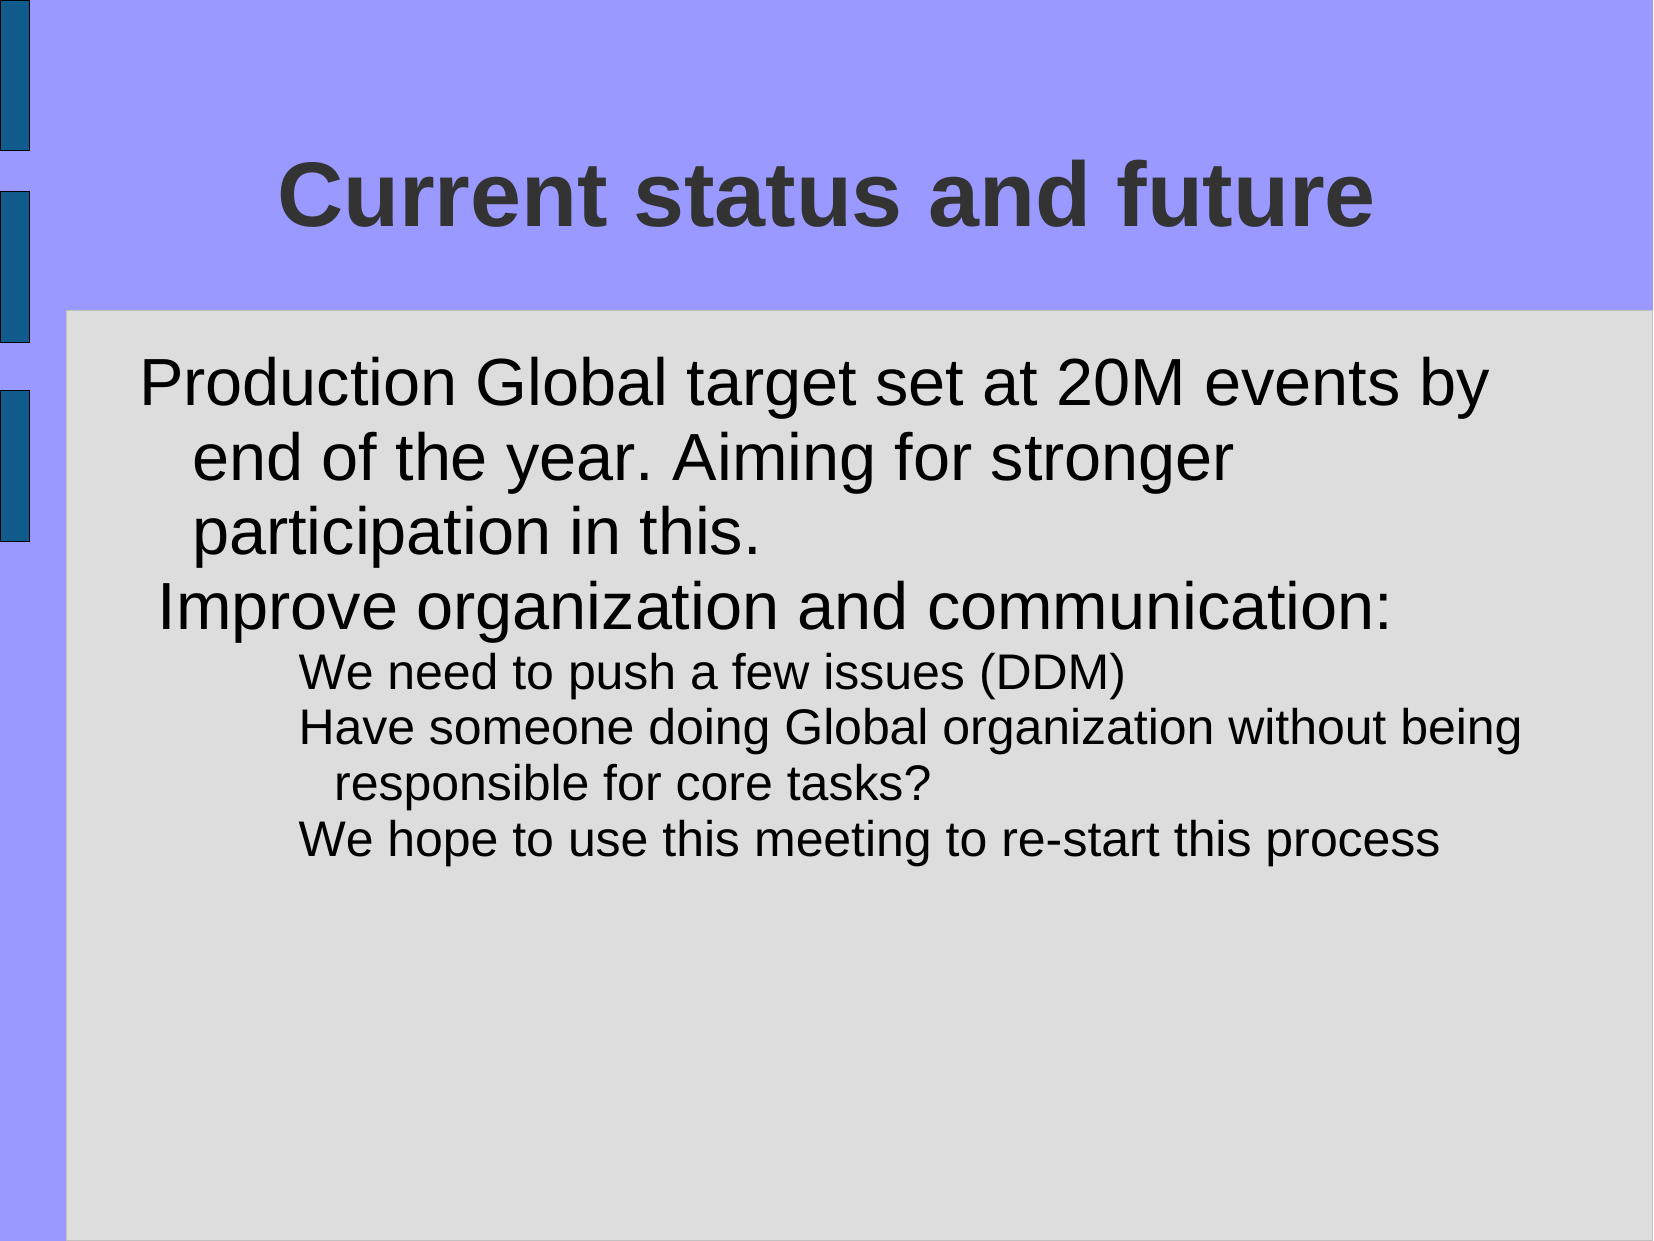

# Current status and future
Production Global target set at 20M events by end of the year. Aiming for stronger participation in this.
 Improve organization and communication:
We need to push a few issues (DDM)
Have someone doing Global organization without being responsible for core tasks?
We hope to use this meeting to re-start this process